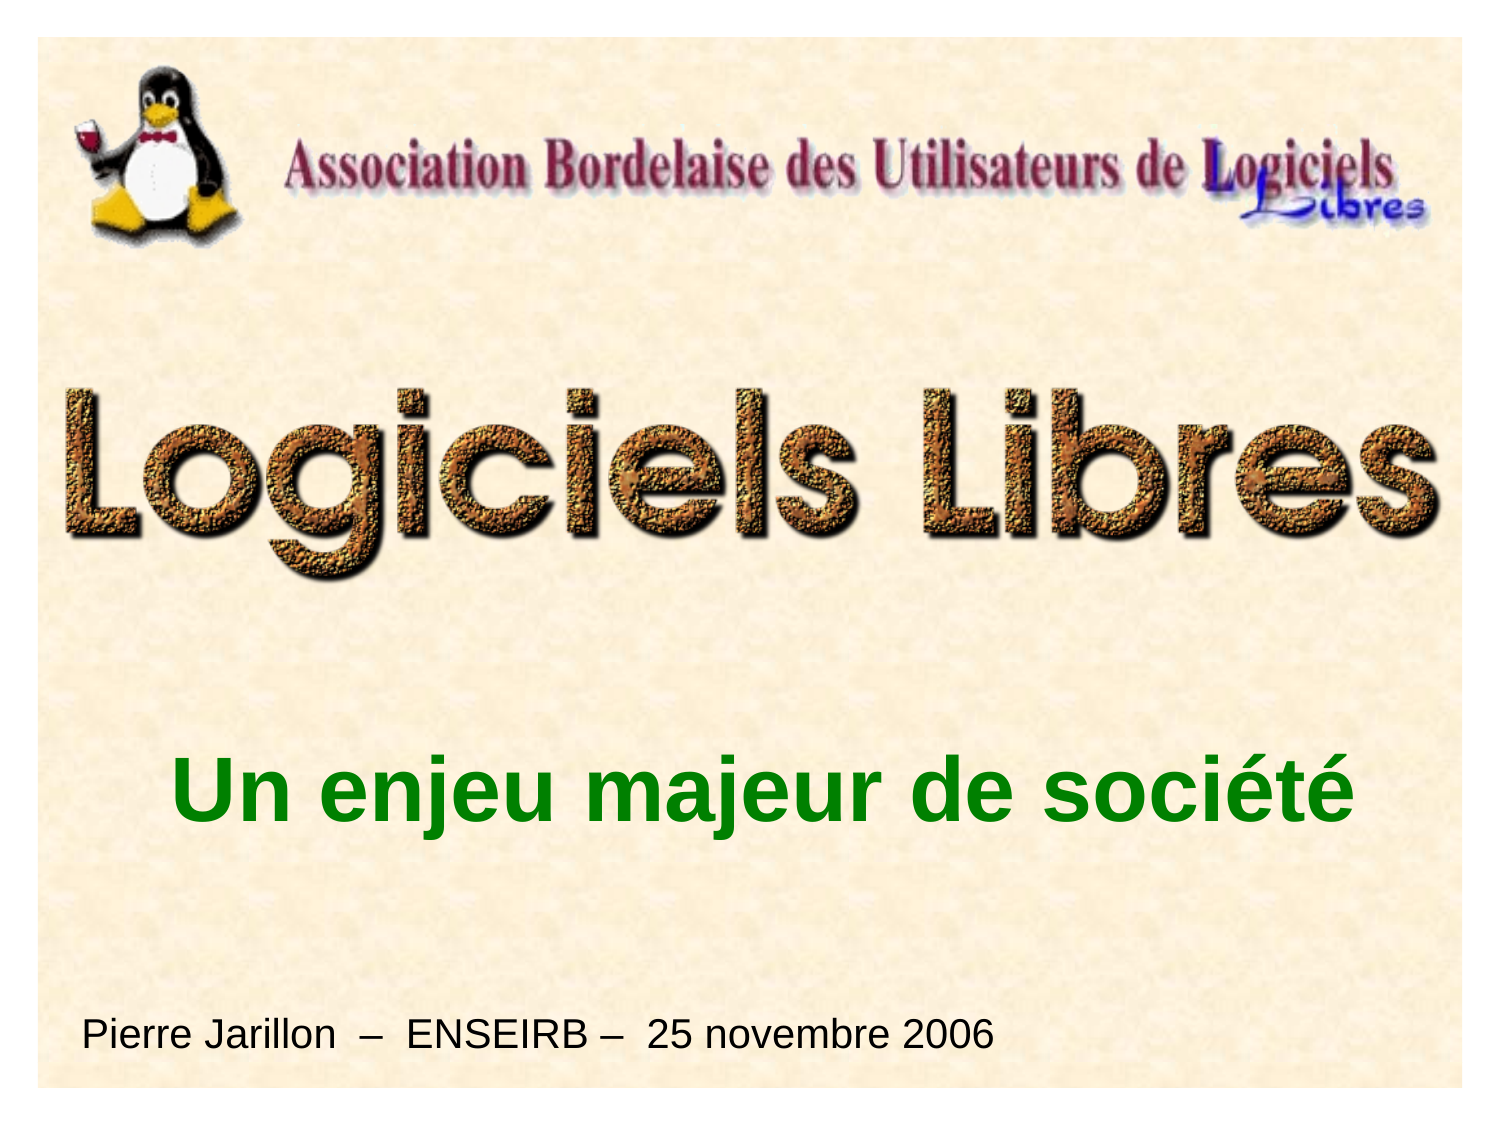

Un enjeu majeur de société
 Pierre Jarillon – ENSEIRB – 25 novembre 2006